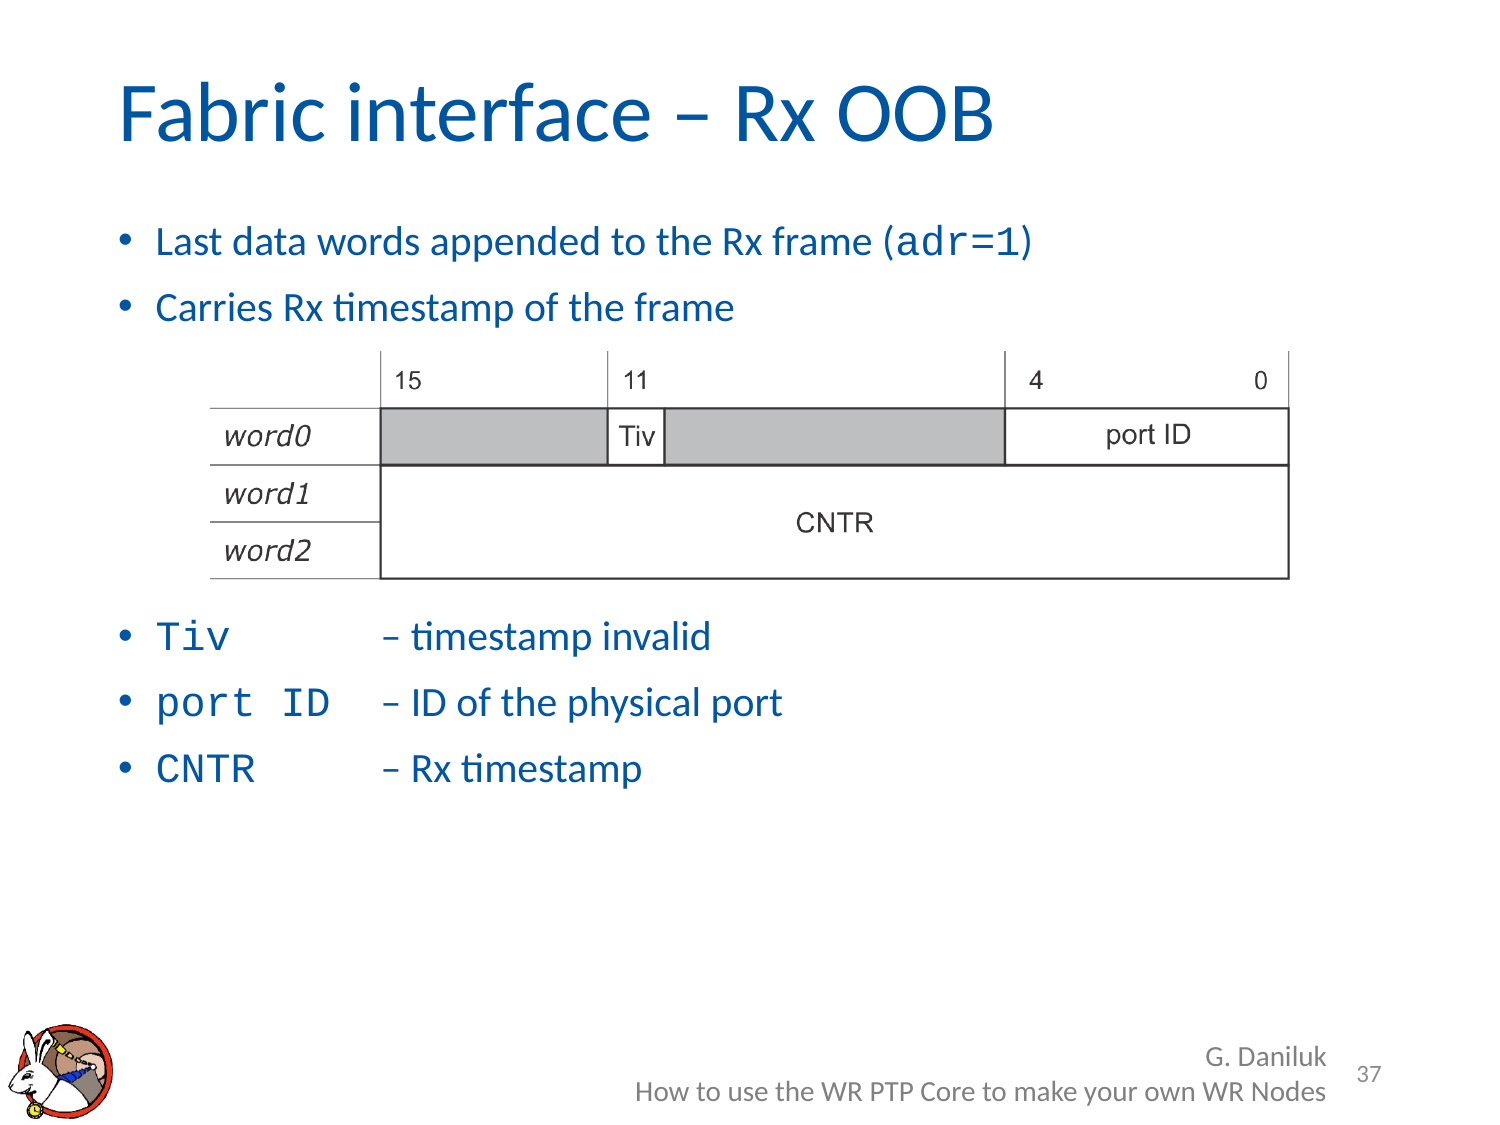

# Fabric interface – Rx OOB
Last data words appended to the Rx frame (adr=1)
Carries Rx timestamp of the frame
Tiv – timestamp invalid
port ID – ID of the physical port
CNTR – Rx timestamp
G. Daniluk
How to use the WR PTP Core to make your own WR Nodes